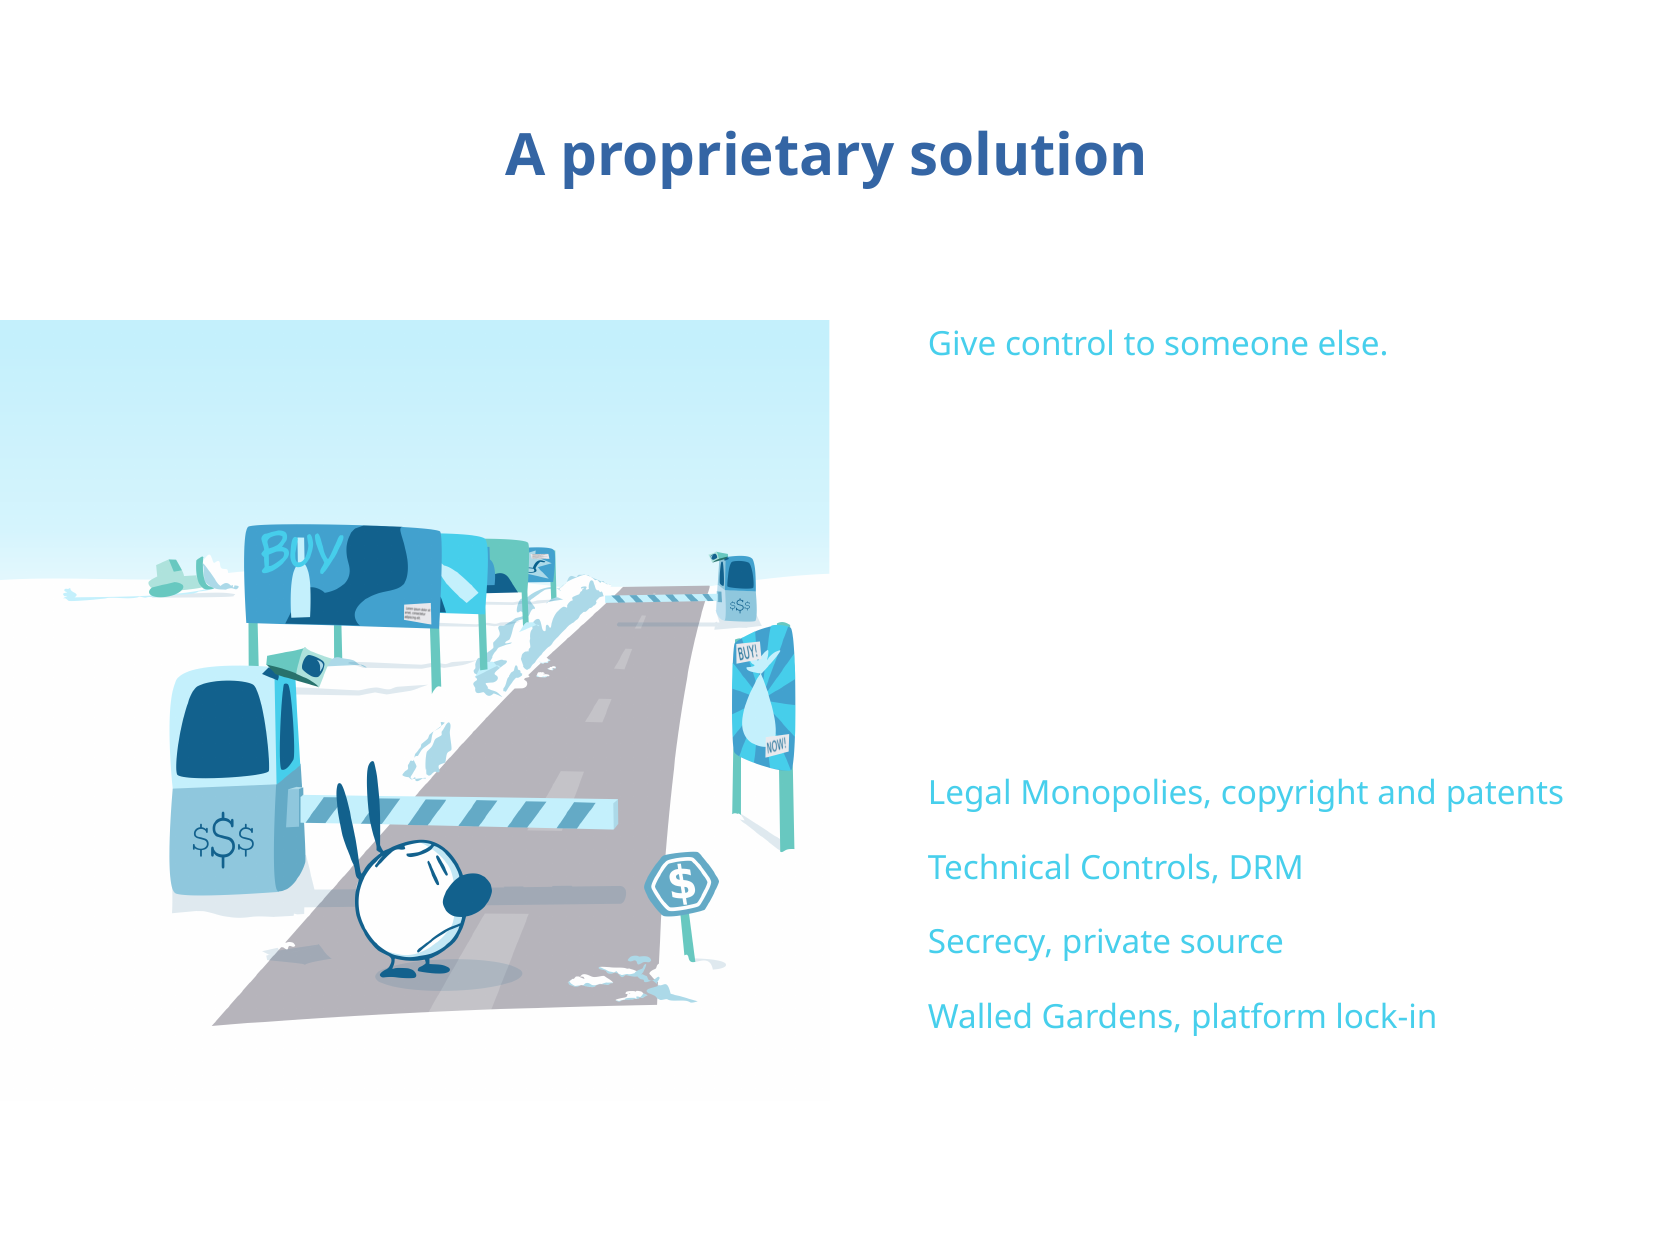

# A proprietary solution
Give control to someone else.
Legal Monopolies, copyright and patents
Technical Controls, DRM
Secrecy, private source
Walled Gardens, platform lock-in